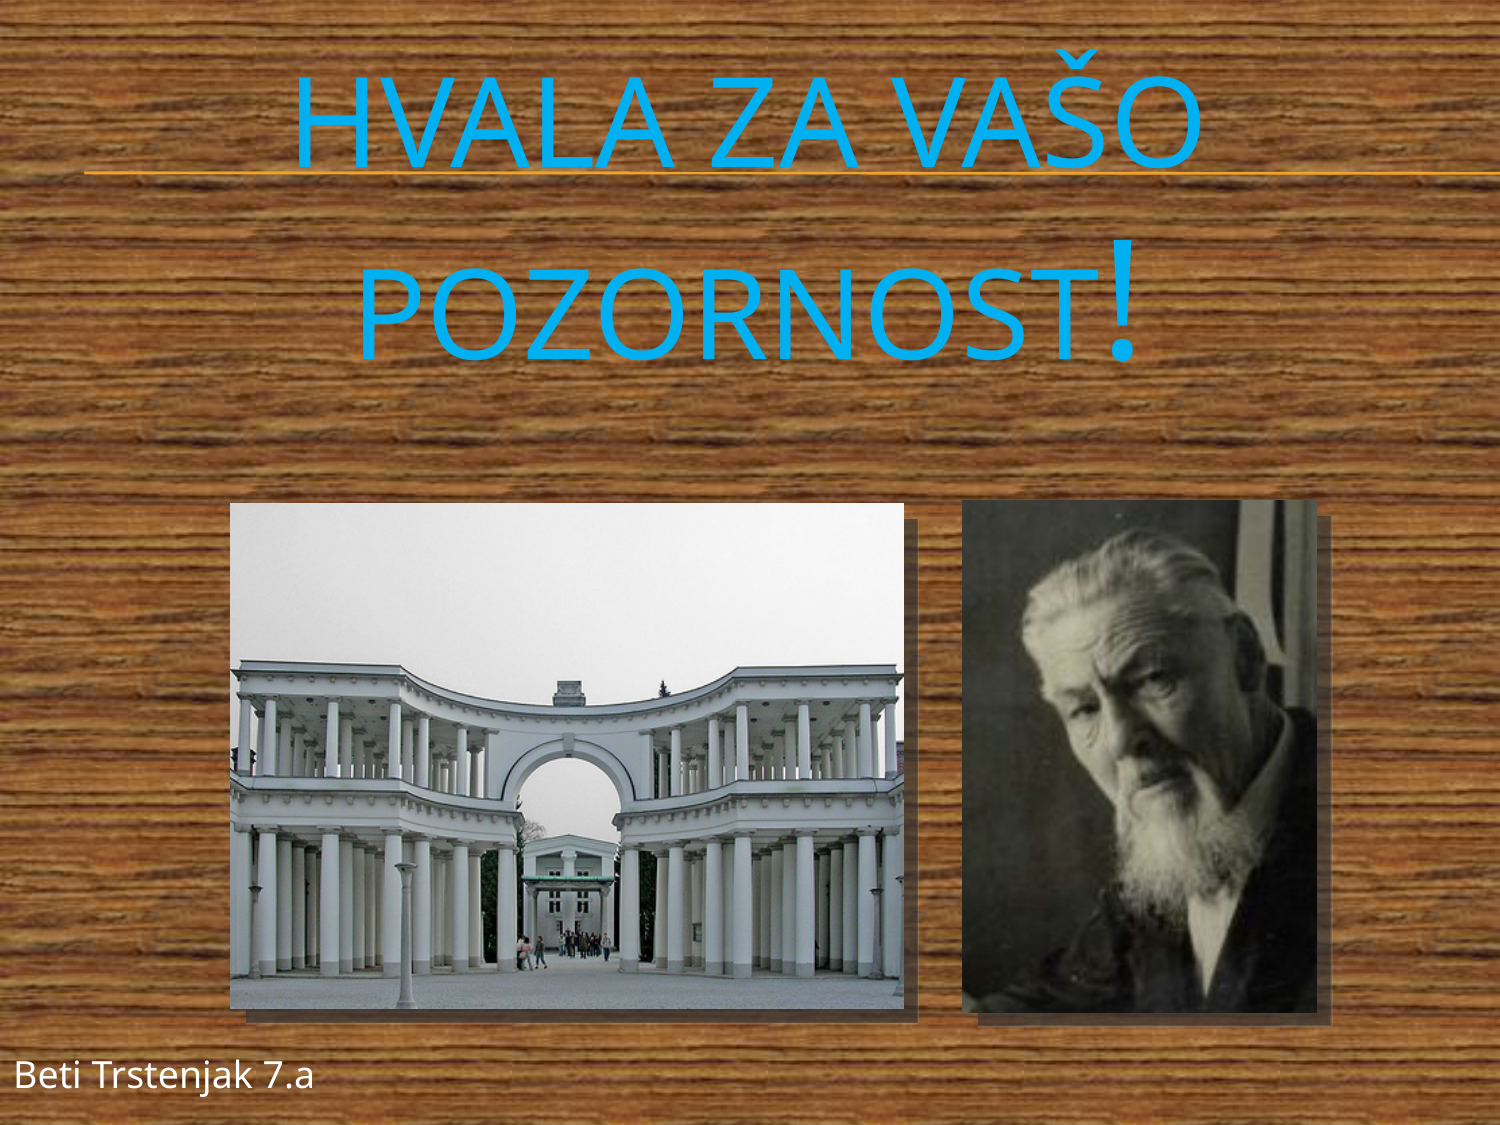

# HVALA ZA VAŠO POZORNOST!
Beti Trstenjak 7.a